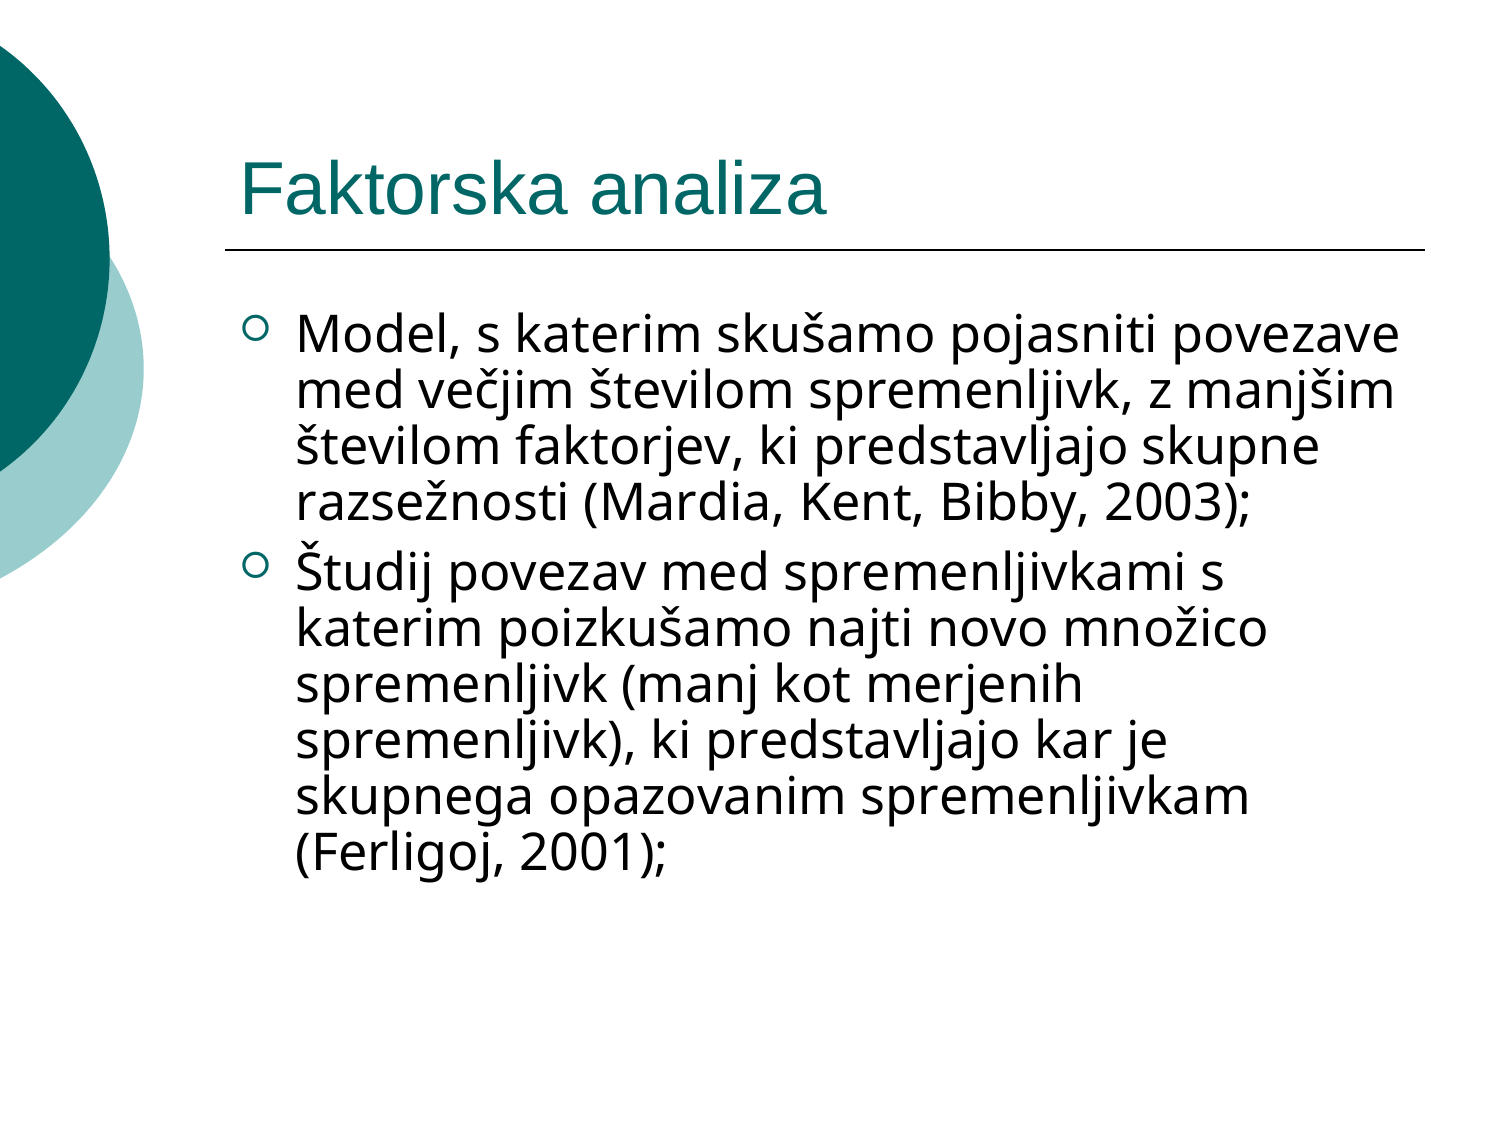

# Faktorska analiza
Model, s katerim skušamo pojasniti povezave med večjim številom spremenljivk, z manjšim številom faktorjev, ki predstavljajo skupne razsežnosti (Mardia, Kent, Bibby, 2003);
Študij povezav med spremenljivkami s katerim poizkušamo najti novo množico spremenljivk (manj kot merjenih spremenljivk), ki predstavljajo kar je skupnega opazovanim spremenljivkam (Ferligoj, 2001);